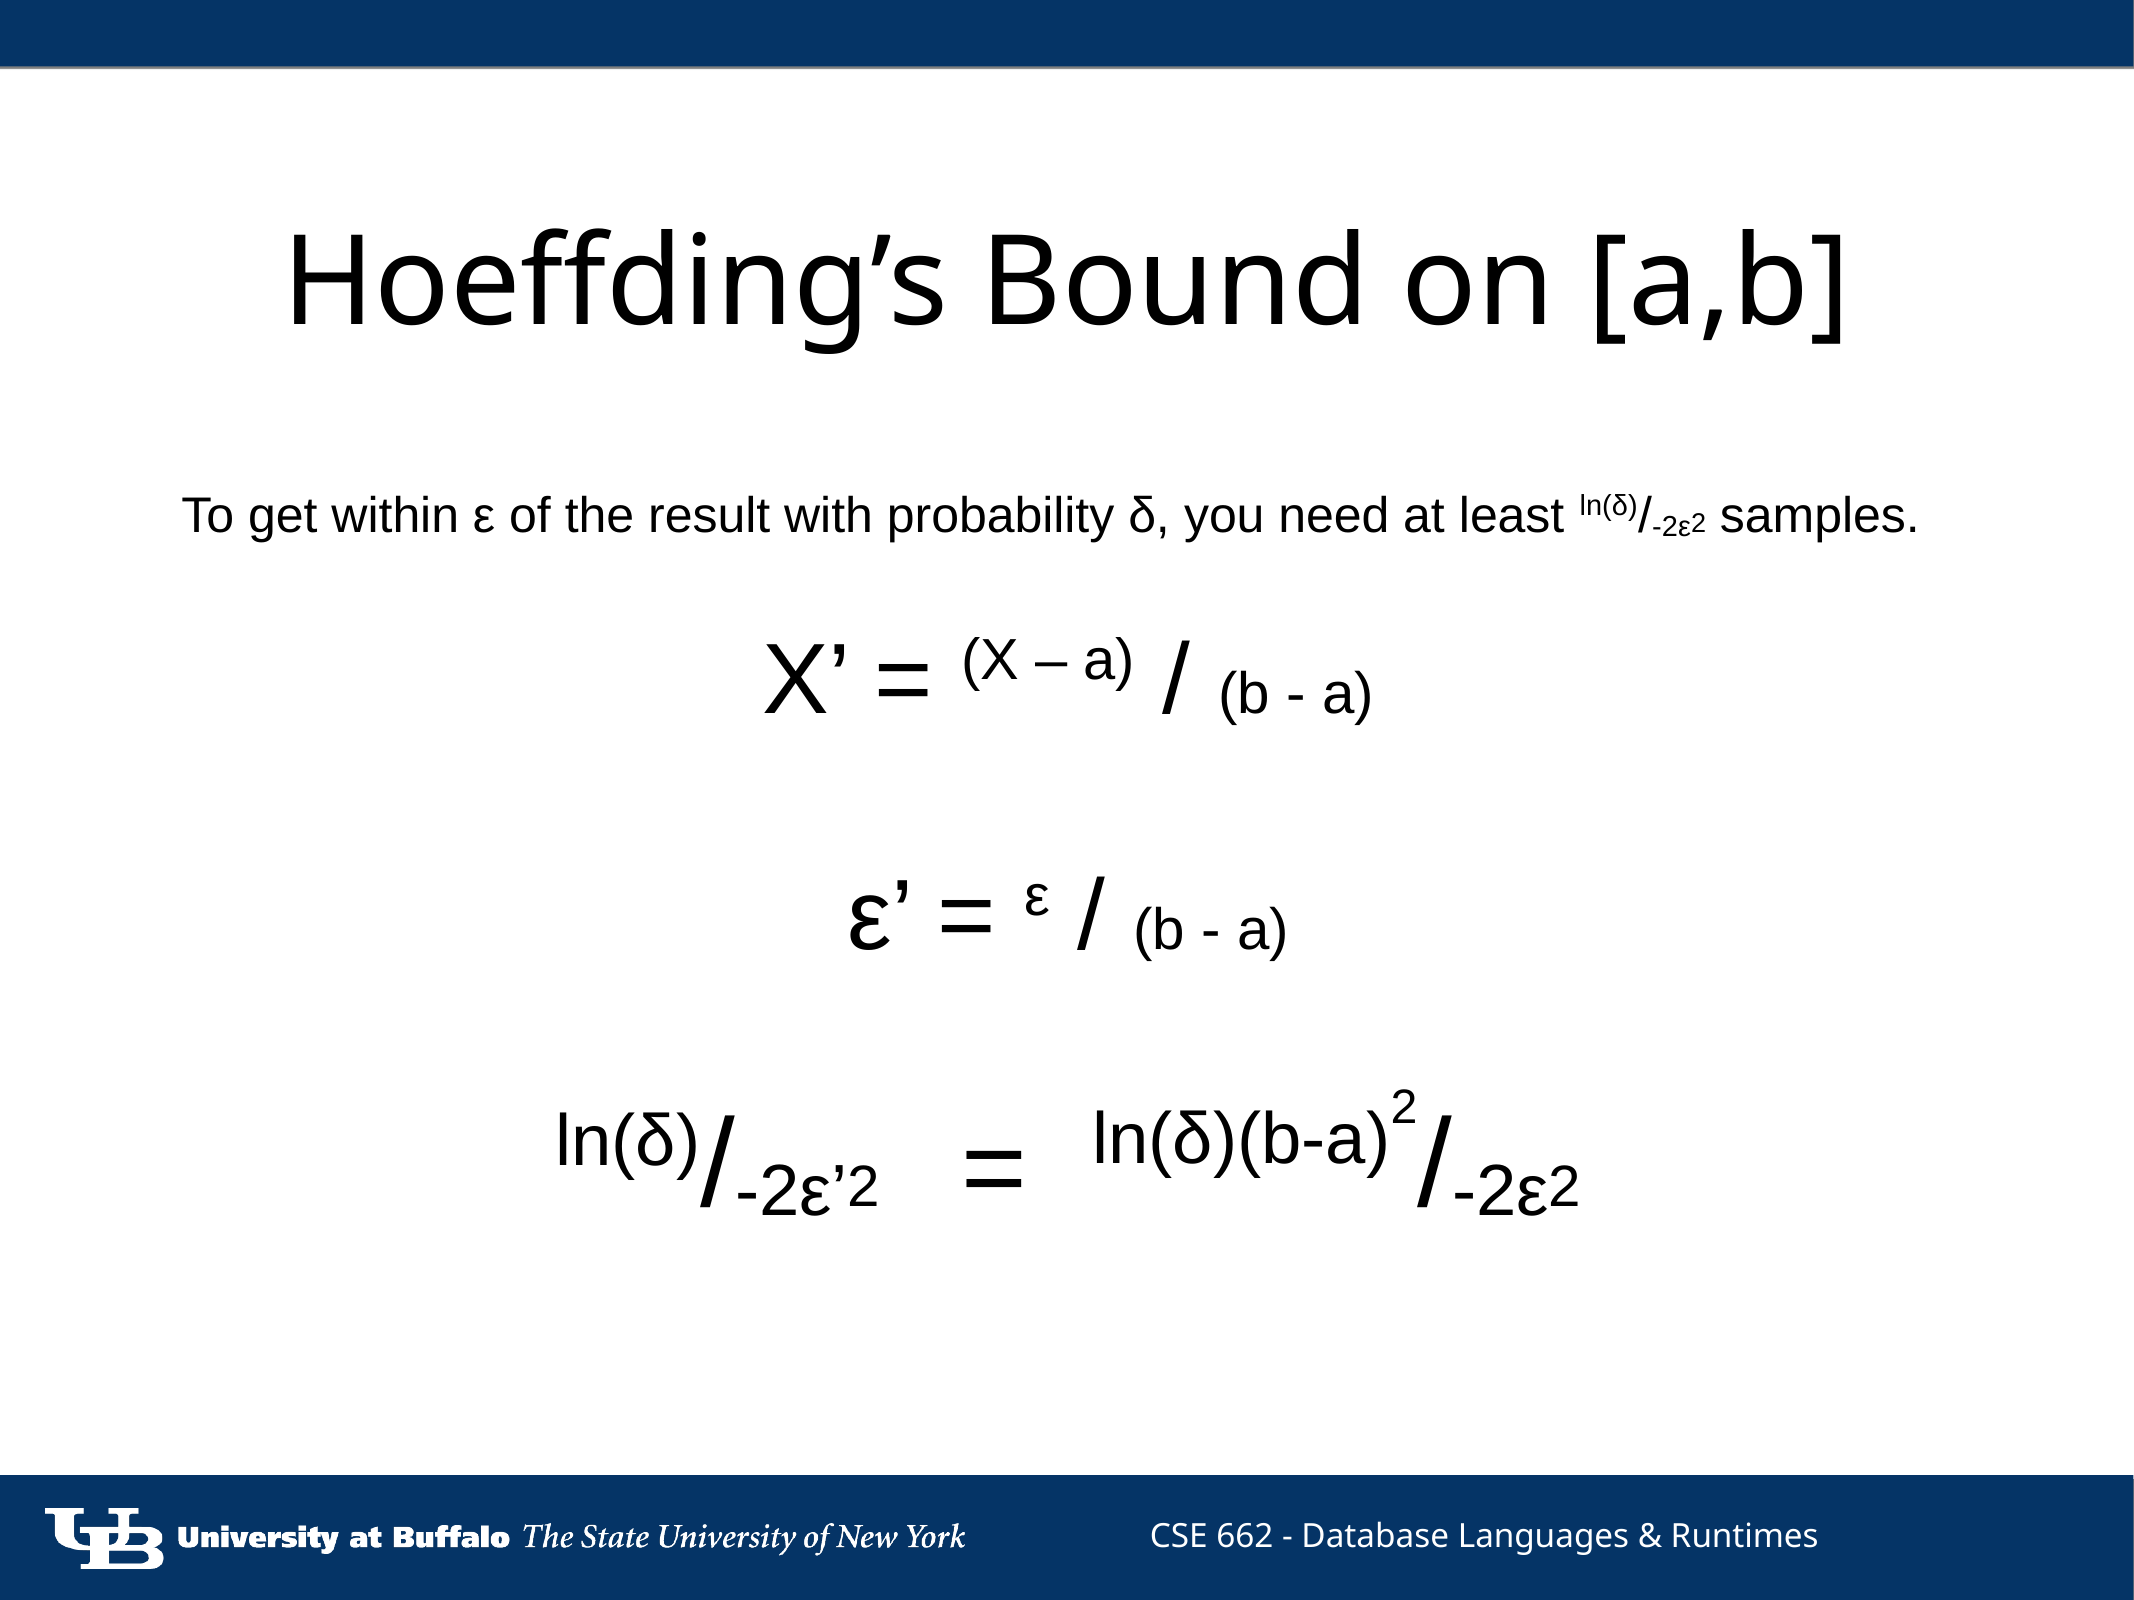

# Hoeffding’s Bound on [a,b]
To get within ε of the result with probability δ, you need at least ln(δ)/-2ε2 samples.
X’ = (X – a) / (b - a)
ε’ = ε / (b - a)
ln(δ)/-2ε’2 = ln(δ)(b-a)2/-2ε2